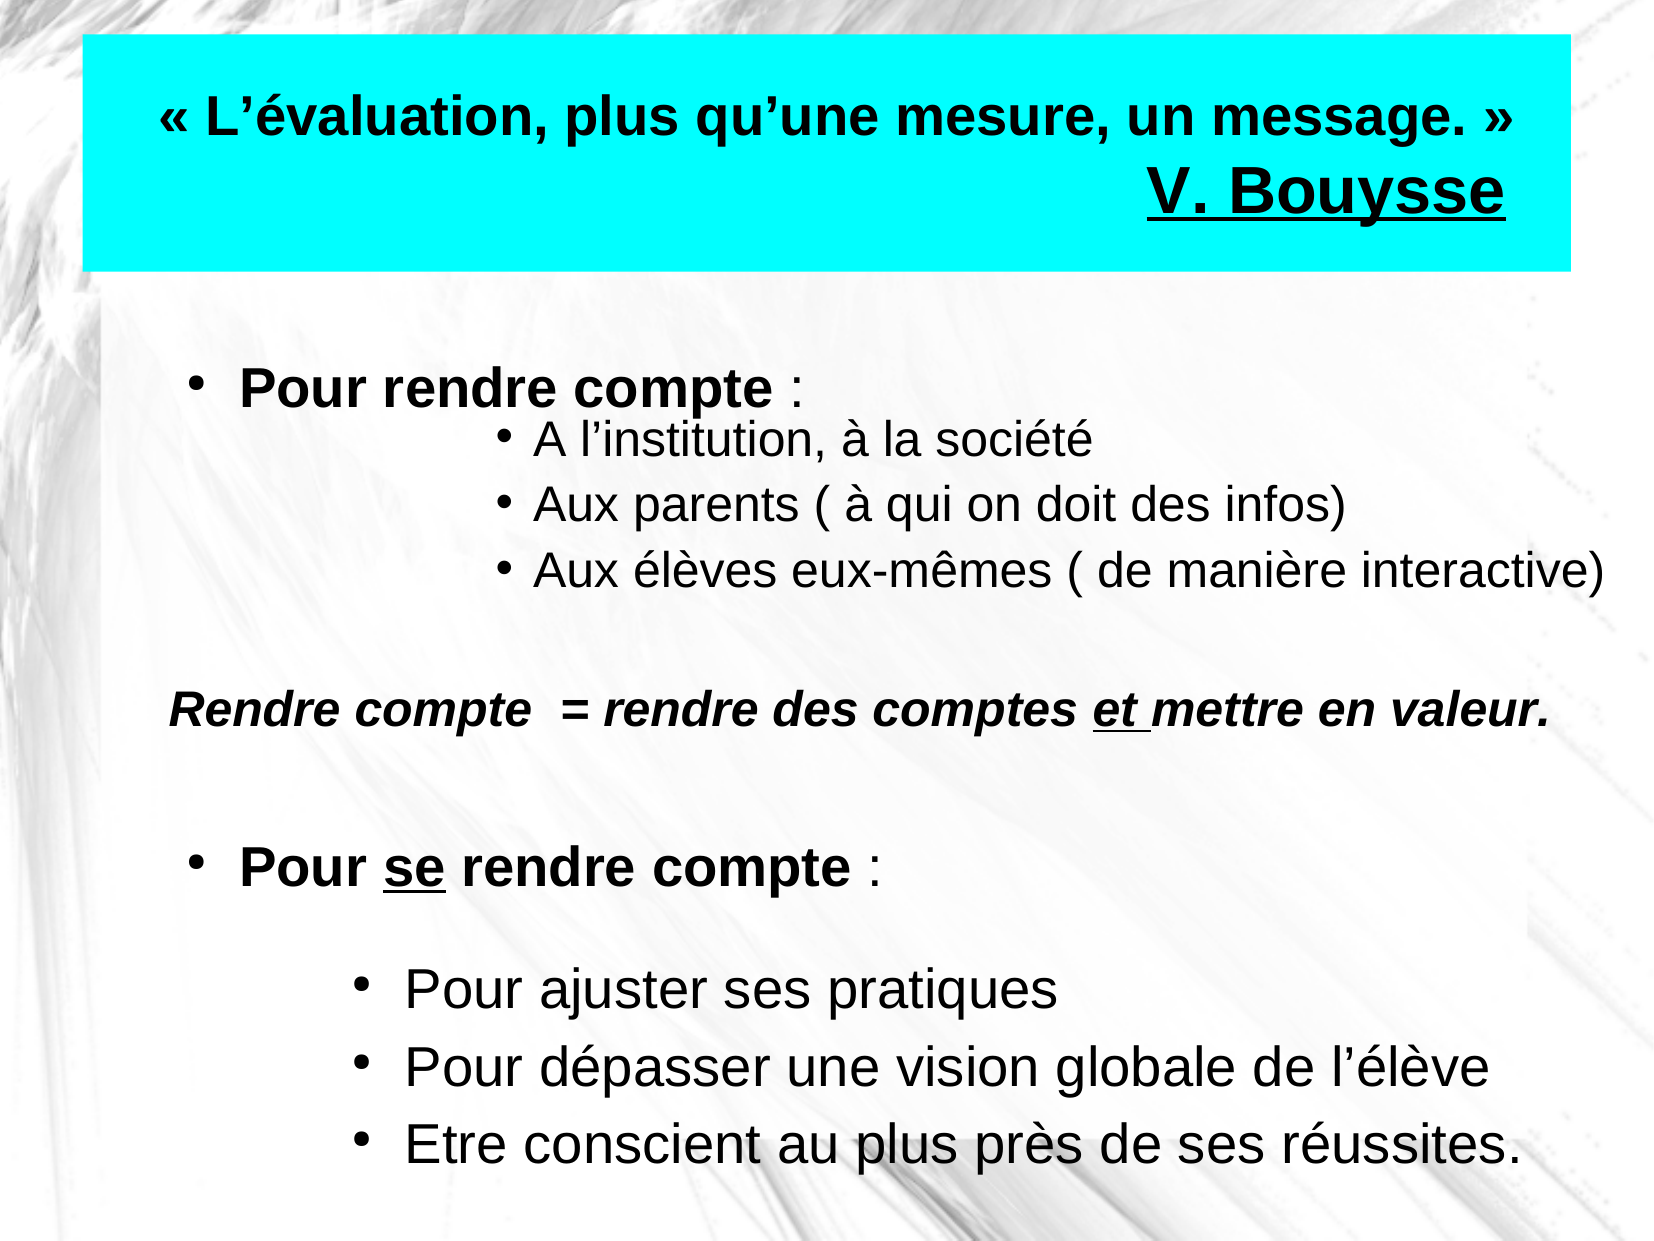

# « L’évaluation, plus qu’une mesure, un message. » V. Bouysse
Pour rendre compte :
A l’institution, à la société
Aux parents ( à qui on doit des infos)
Aux élèves eux-mêmes ( de manière interactive)
Rendre compte = rendre des comptes et mettre en valeur.
Pour se rendre compte :
Pour ajuster ses pratiques
Pour dépasser une vision globale de l’élève
Etre conscient au plus près de ses réussites.